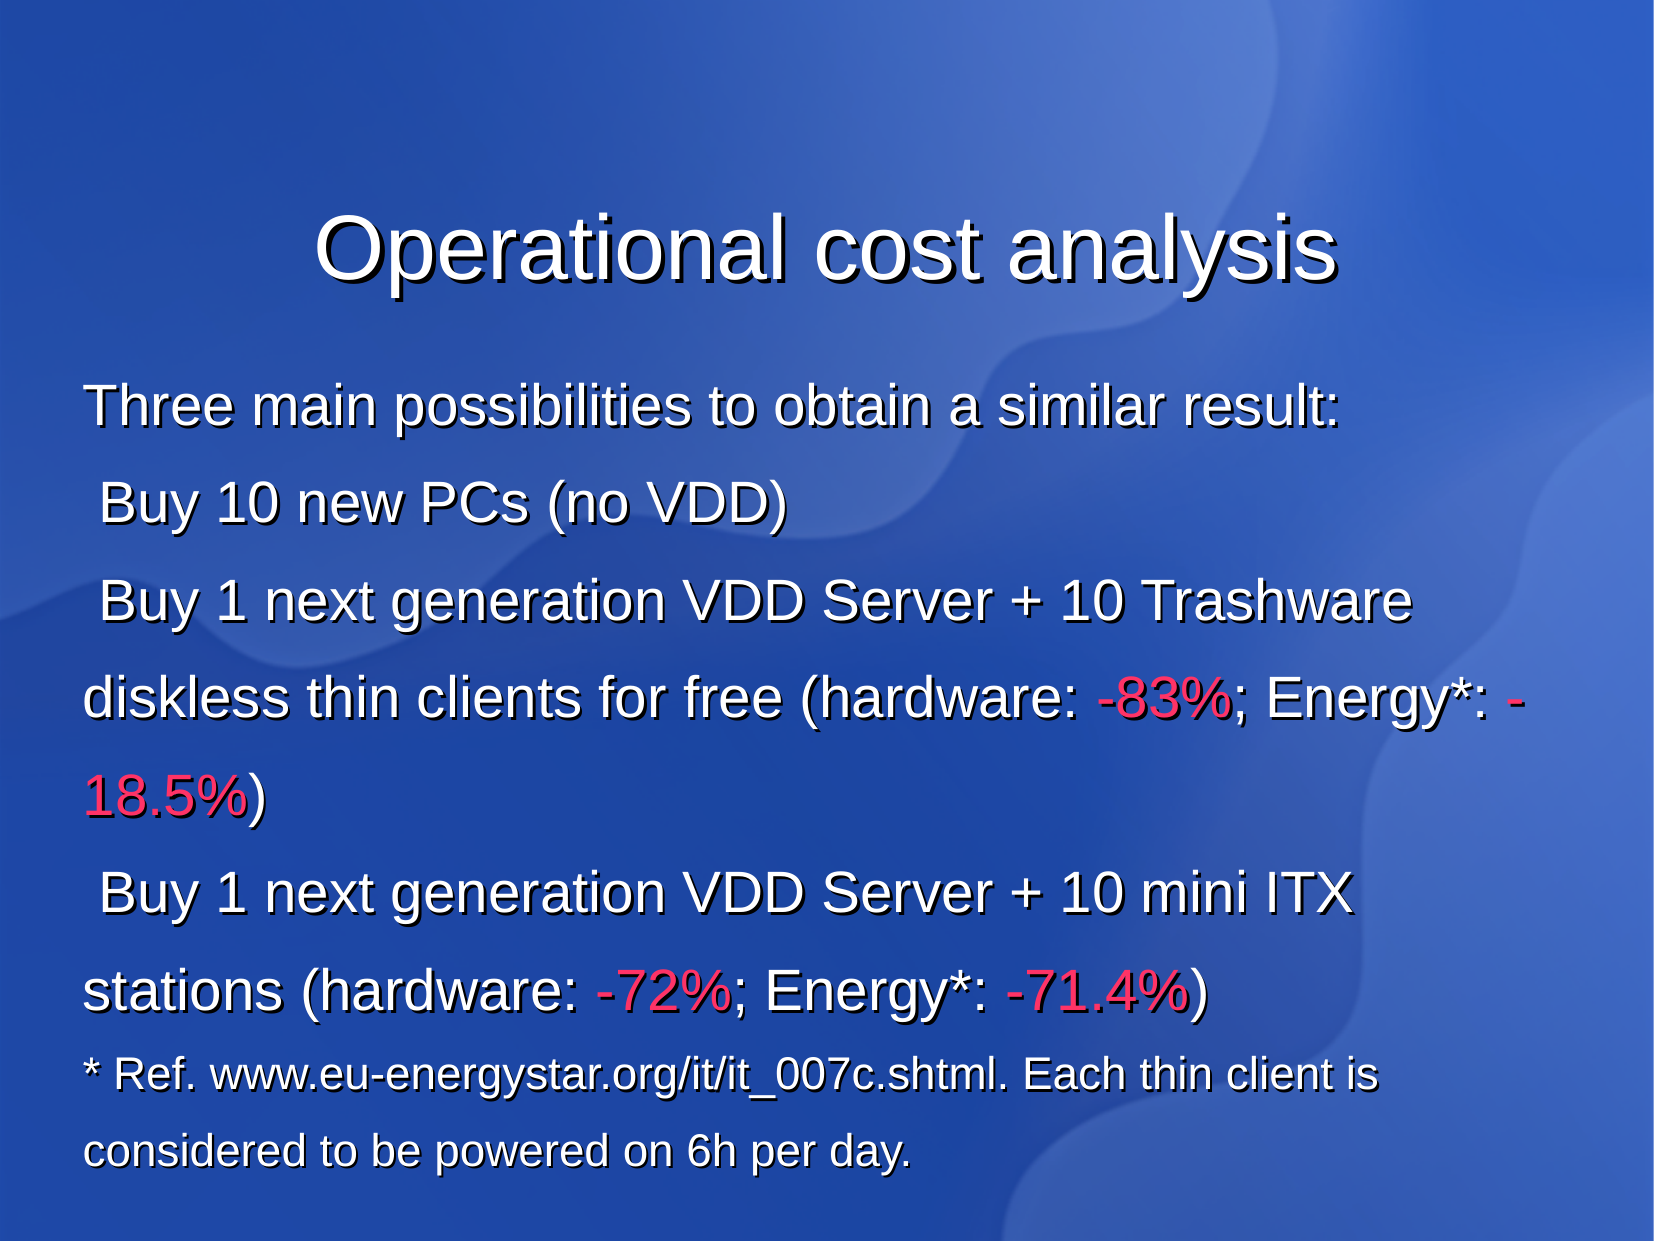

# Operational cost analysis
Three main possibilities to obtain a similar result:
 Buy 10 new PCs (no VDD)
 Buy 1 next generation VDD Server + 10 Trashware diskless thin clients for free (hardware: -83%; Energy*: -18.5%)
 Buy 1 next generation VDD Server + 10 mini ITX stations (hardware: -72%; Energy*: -71.4%)
* Ref. www.eu-energystar.org/it/it_007c.shtml. Each thin client is considered to be powered on 6h per day.